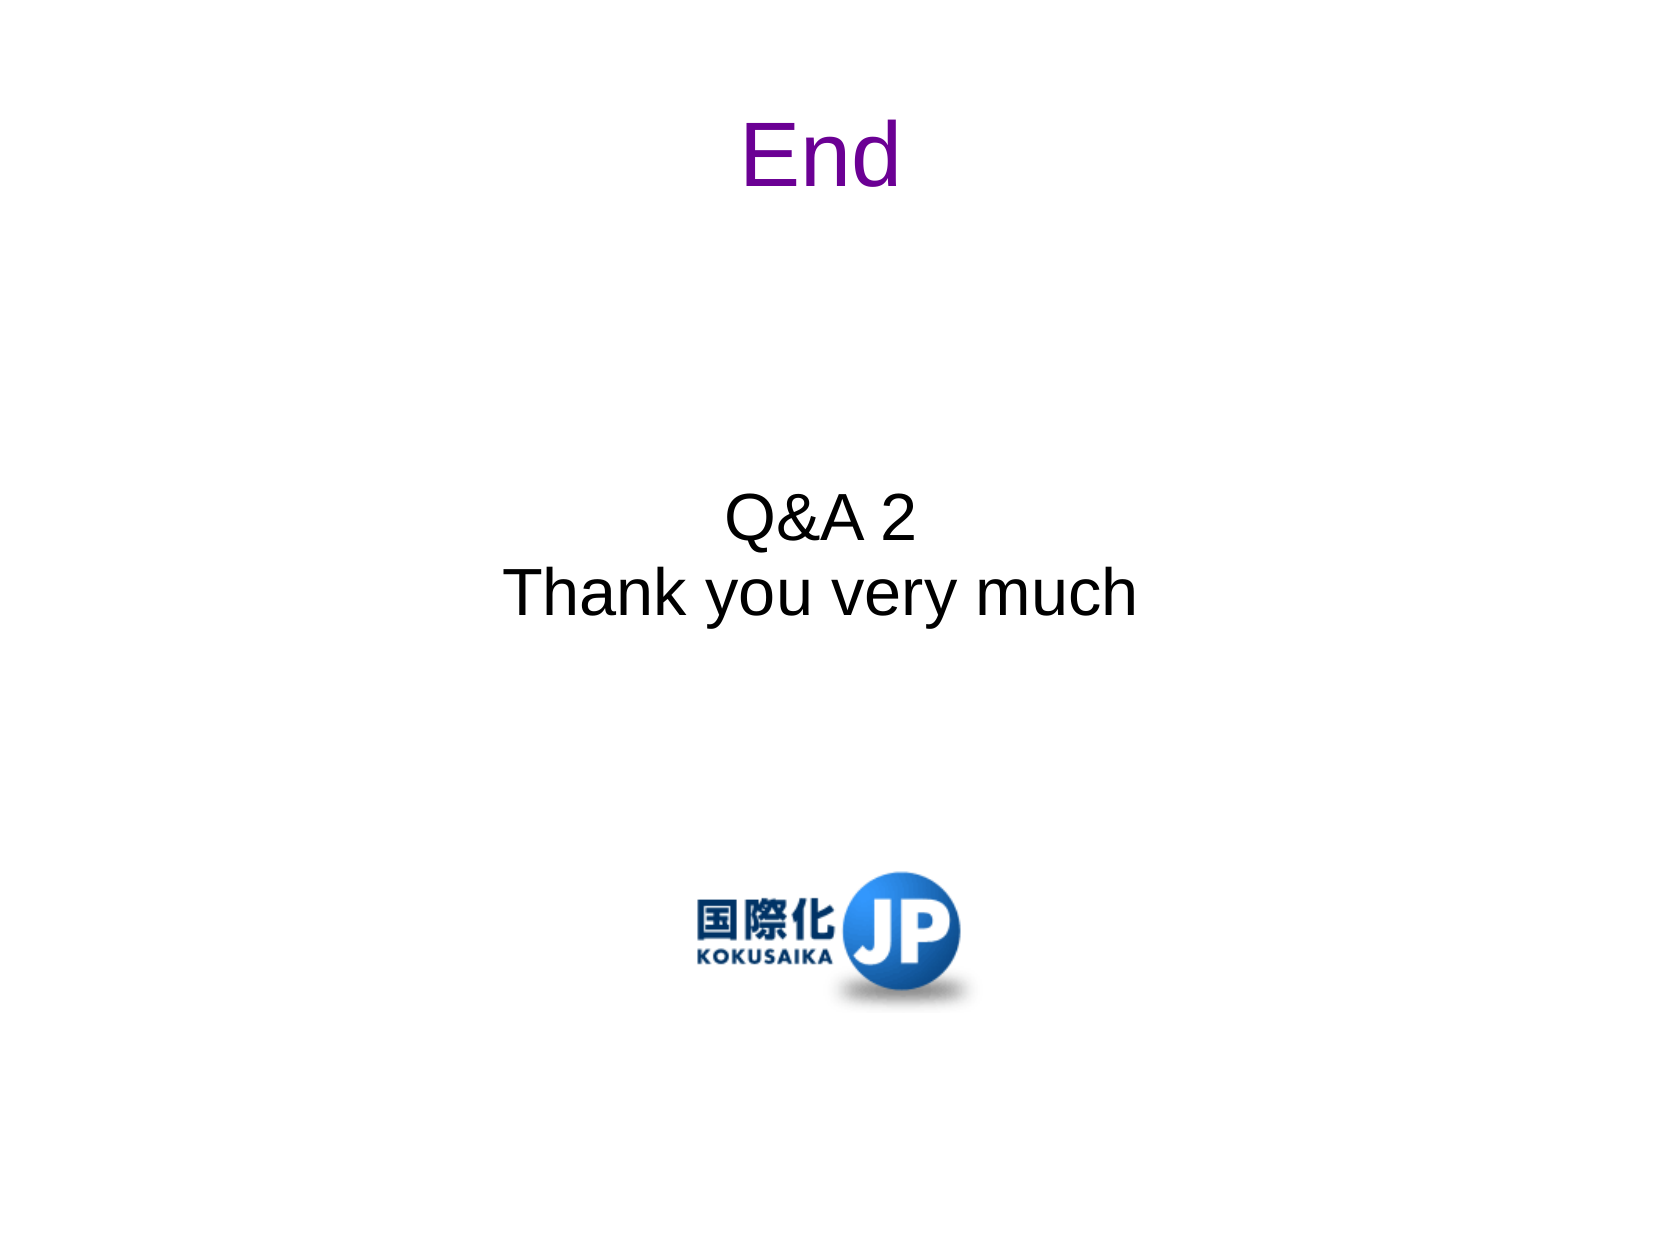

# End
Q&A 2
Thank you very much